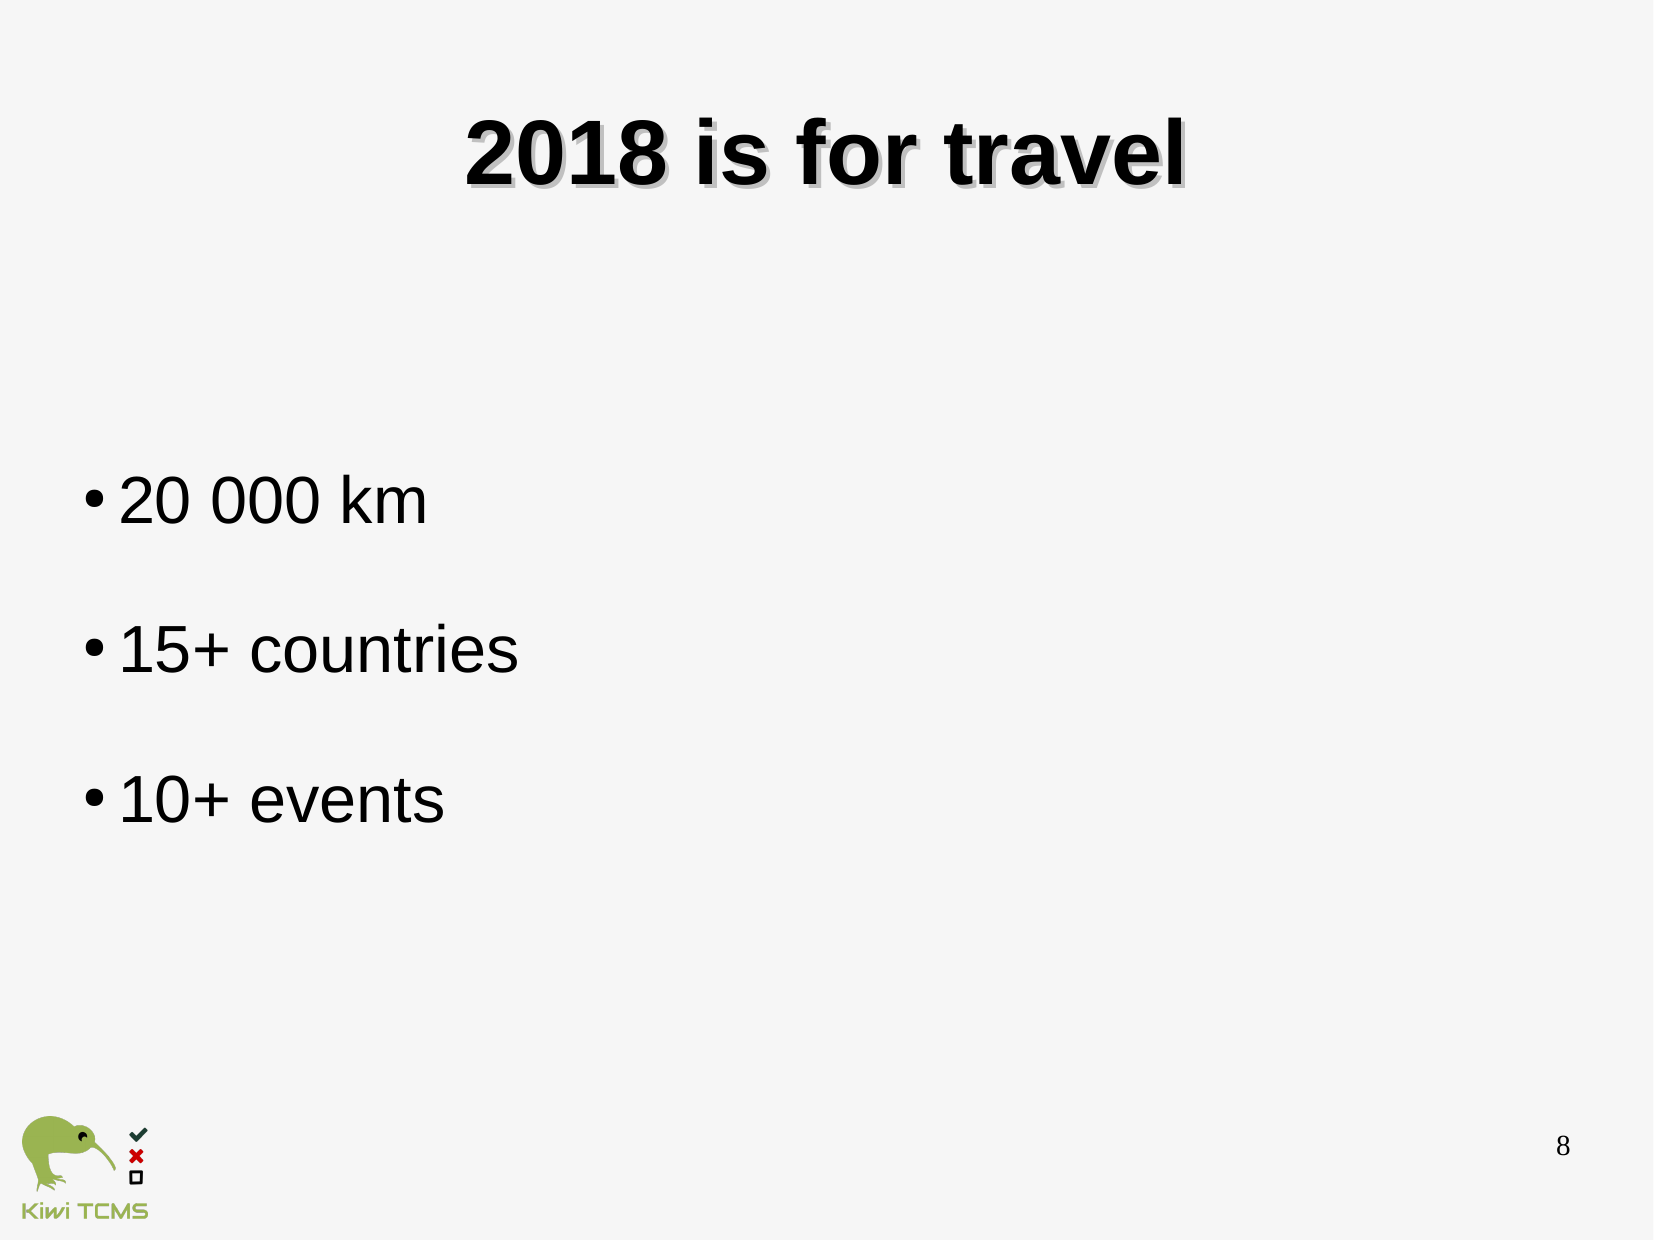

# 2018 is for travel
20 000 km
15+ countries
10+ events
8